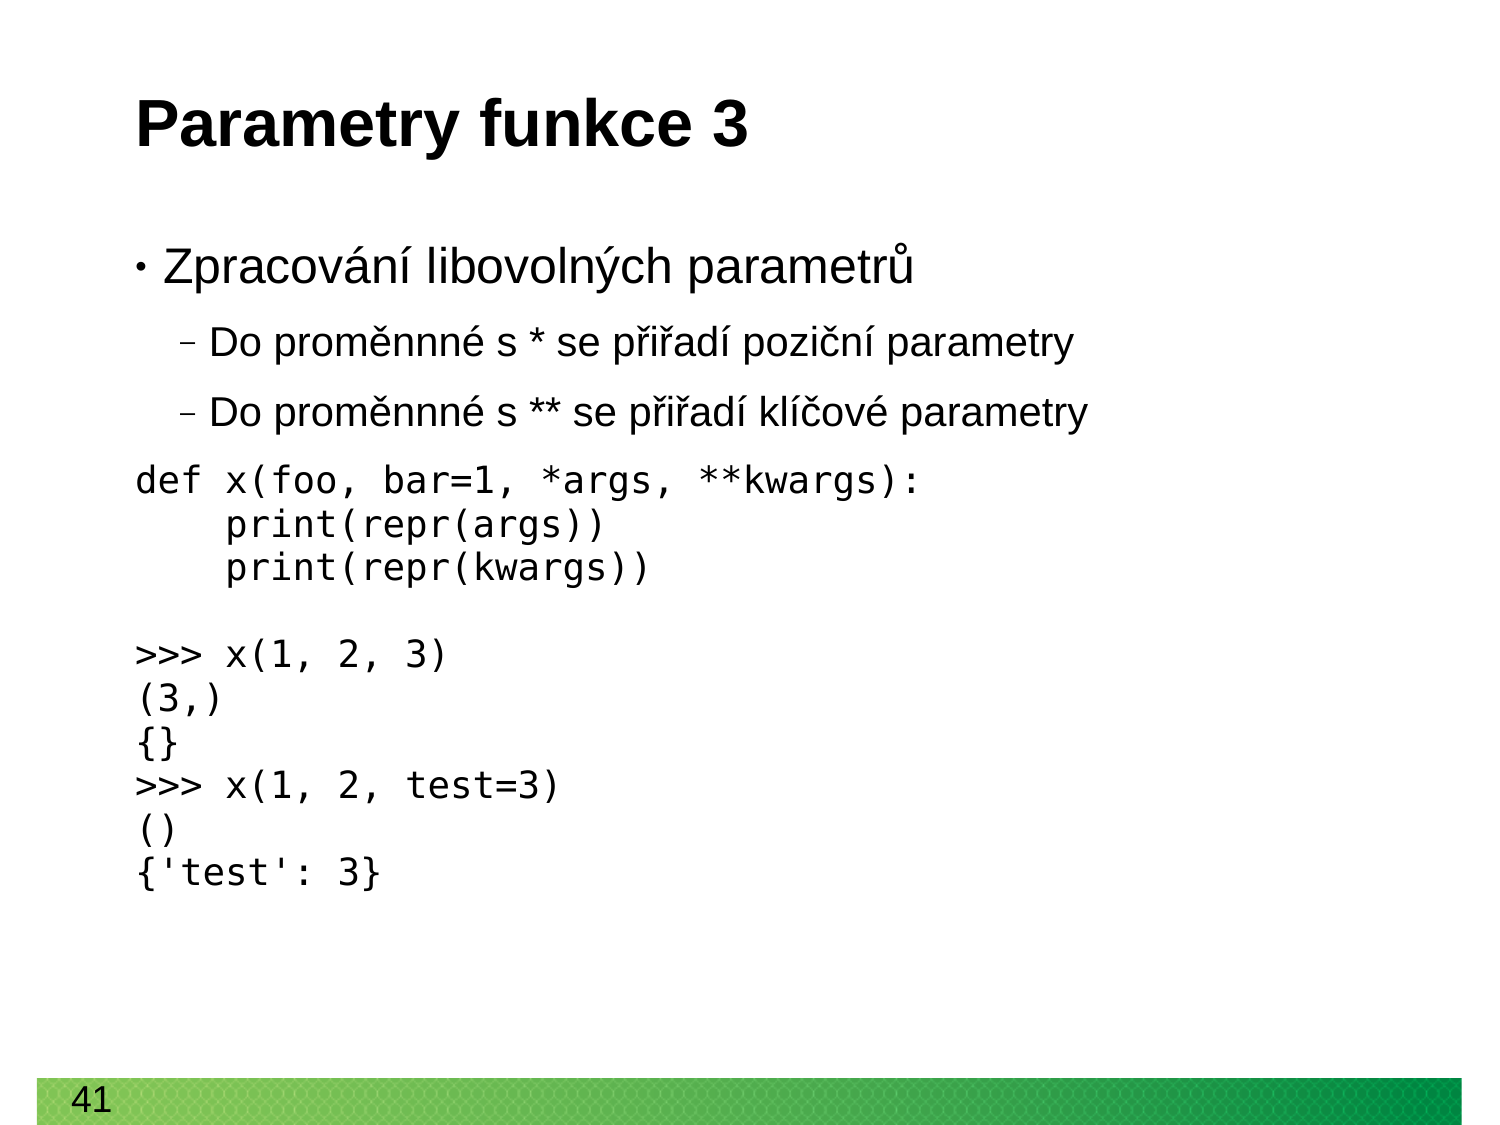

# Parametry funkce 3
Zpracování libovolných parametrů
Do proměnnné s * se přiřadí poziční parametry
Do proměnnné s ** se přiřadí klíčové parametry
def x(foo, bar=1, *args, **kwargs):
 print(repr(args))
 print(repr(kwargs))
>>> x(1, 2, 3)
(3,)
{}
>>> x(1, 2, test=3)
()
{'test': 3}